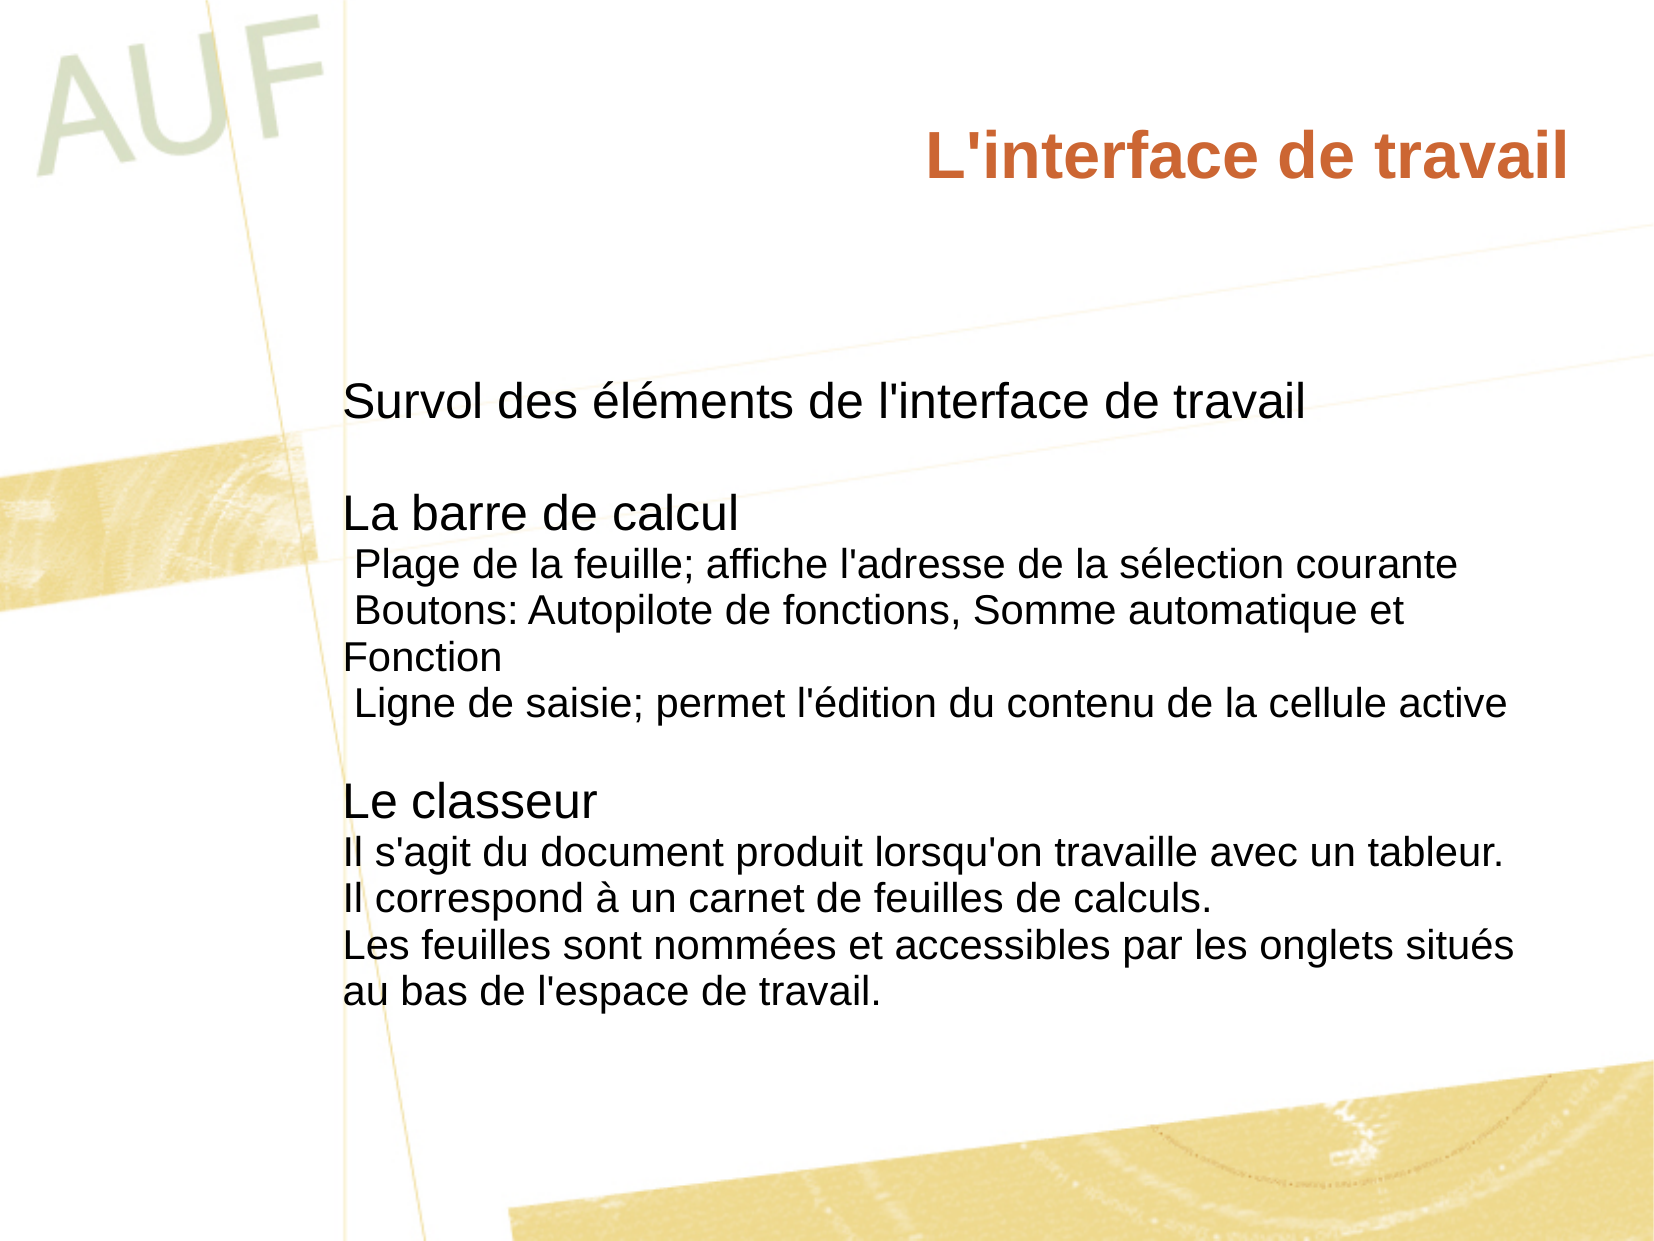

# L'interface de travail
Survol des éléments de l'interface de travail
La barre de calcul
 Plage de la feuille; affiche l'adresse de la sélection courante
 Boutons: Autopilote de fonctions, Somme automatique et Fonction
 Ligne de saisie; permet l'édition du contenu de la cellule active
Le classeur
Il s'agit du document produit lorsqu'on travaille avec un tableur.
Il correspond à un carnet de feuilles de calculs.
Les feuilles sont nommées et accessibles par les onglets situés au bas de l'espace de travail.